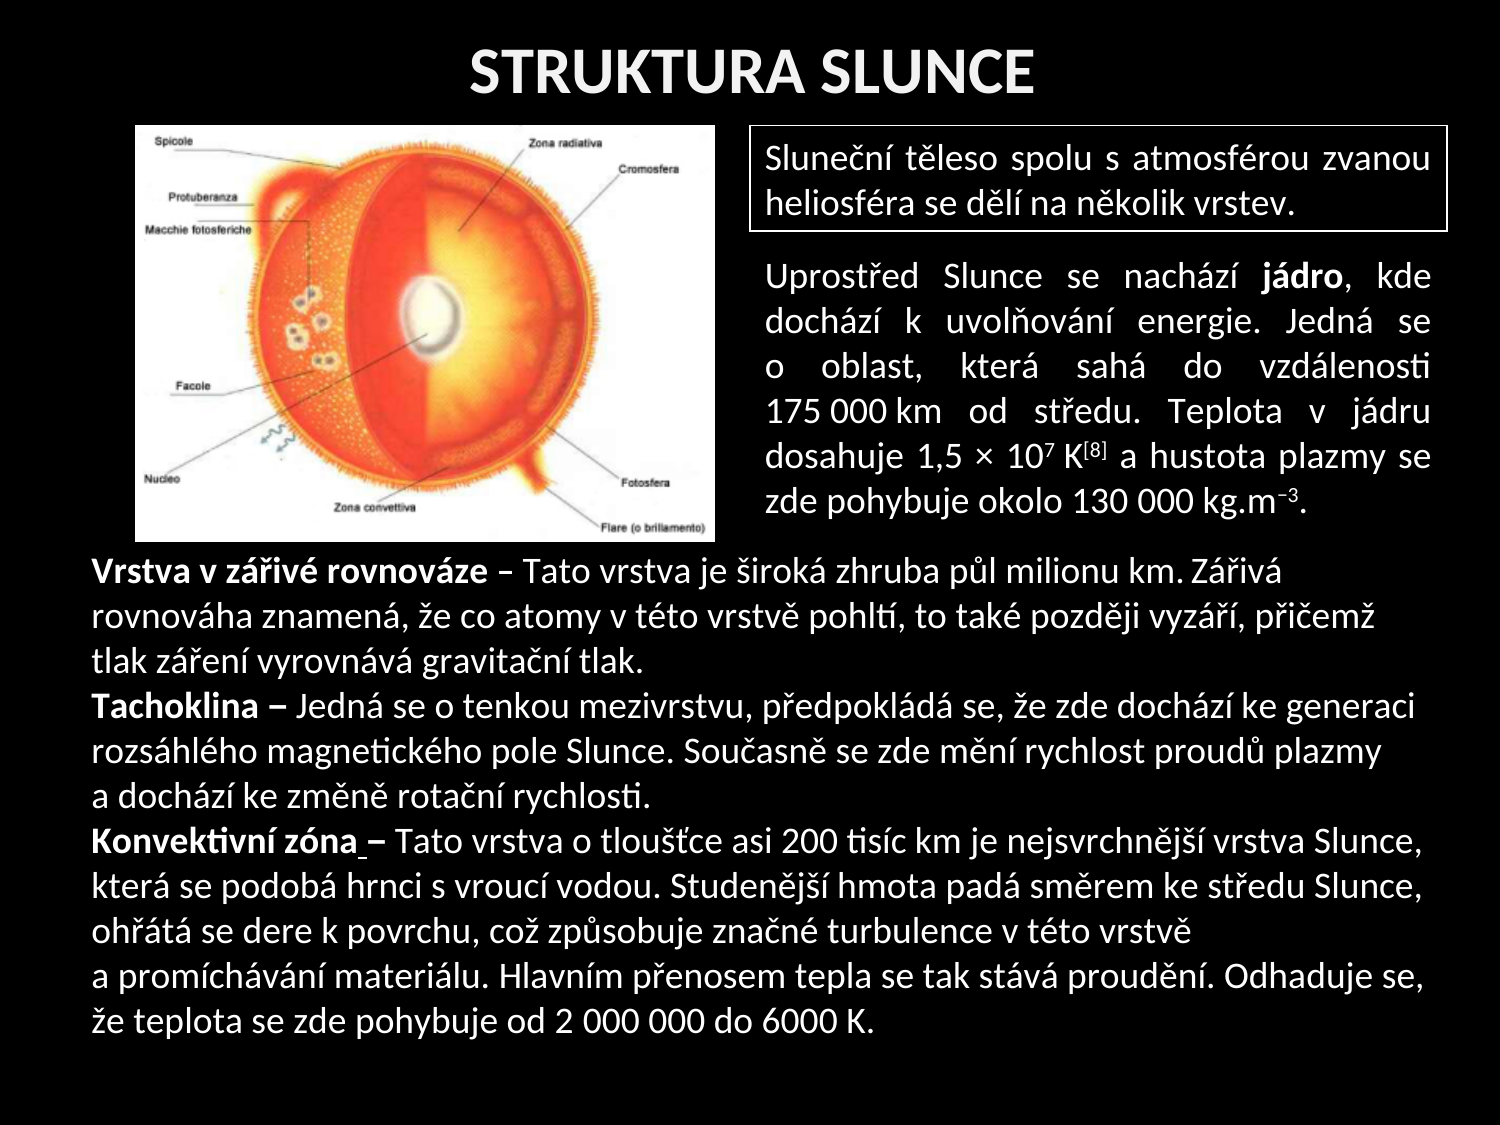

STRUKTURA SLUNCE
Sluneční těleso spolu s atmosférou zvanou heliosféra se dělí na několik vrstev.
Uprostřed Slunce se nachází jádro, kde dochází k uvolňování energie. Jedná se
o oblast, která sahá do vzdálenosti 175 000 km od středu. Teplota v jádru dosahuje 1,5 × 107 K[8] a hustota plazmy se zde pohybuje okolo 130 000 kg.m−3.
Vrstva v zářivé rovnováze − Tato vrstva je široká zhruba půl milionu km. Zářivá rovnováha znamená, že co atomy v této vrstvě pohltí, to také později vyzáří, přičemž tlak záření vyrovnává gravitační tlak.
Tachoklina − Jedná se o tenkou mezivrstvu, předpokládá se, že zde dochází ke generaci rozsáhlého magnetického pole Slunce. Současně se zde mění rychlost proudů plazmy
a dochází ke změně rotační rychlosti.
Konvektivní zóna − Tato vrstva o tloušťce asi 200 tisíc km je nejsvrchnější vrstva Slunce, která se podobá hrnci s vroucí vodou. Studenější hmota padá směrem ke středu Slunce, ohřátá se dere k povrchu, což způsobuje značné turbulence v této vrstvě
a promíchávání materiálu. Hlavním přenosem tepla se tak stává proudění. Odhaduje se, že teplota se zde pohybuje od 2 000 000 do 6000 K.